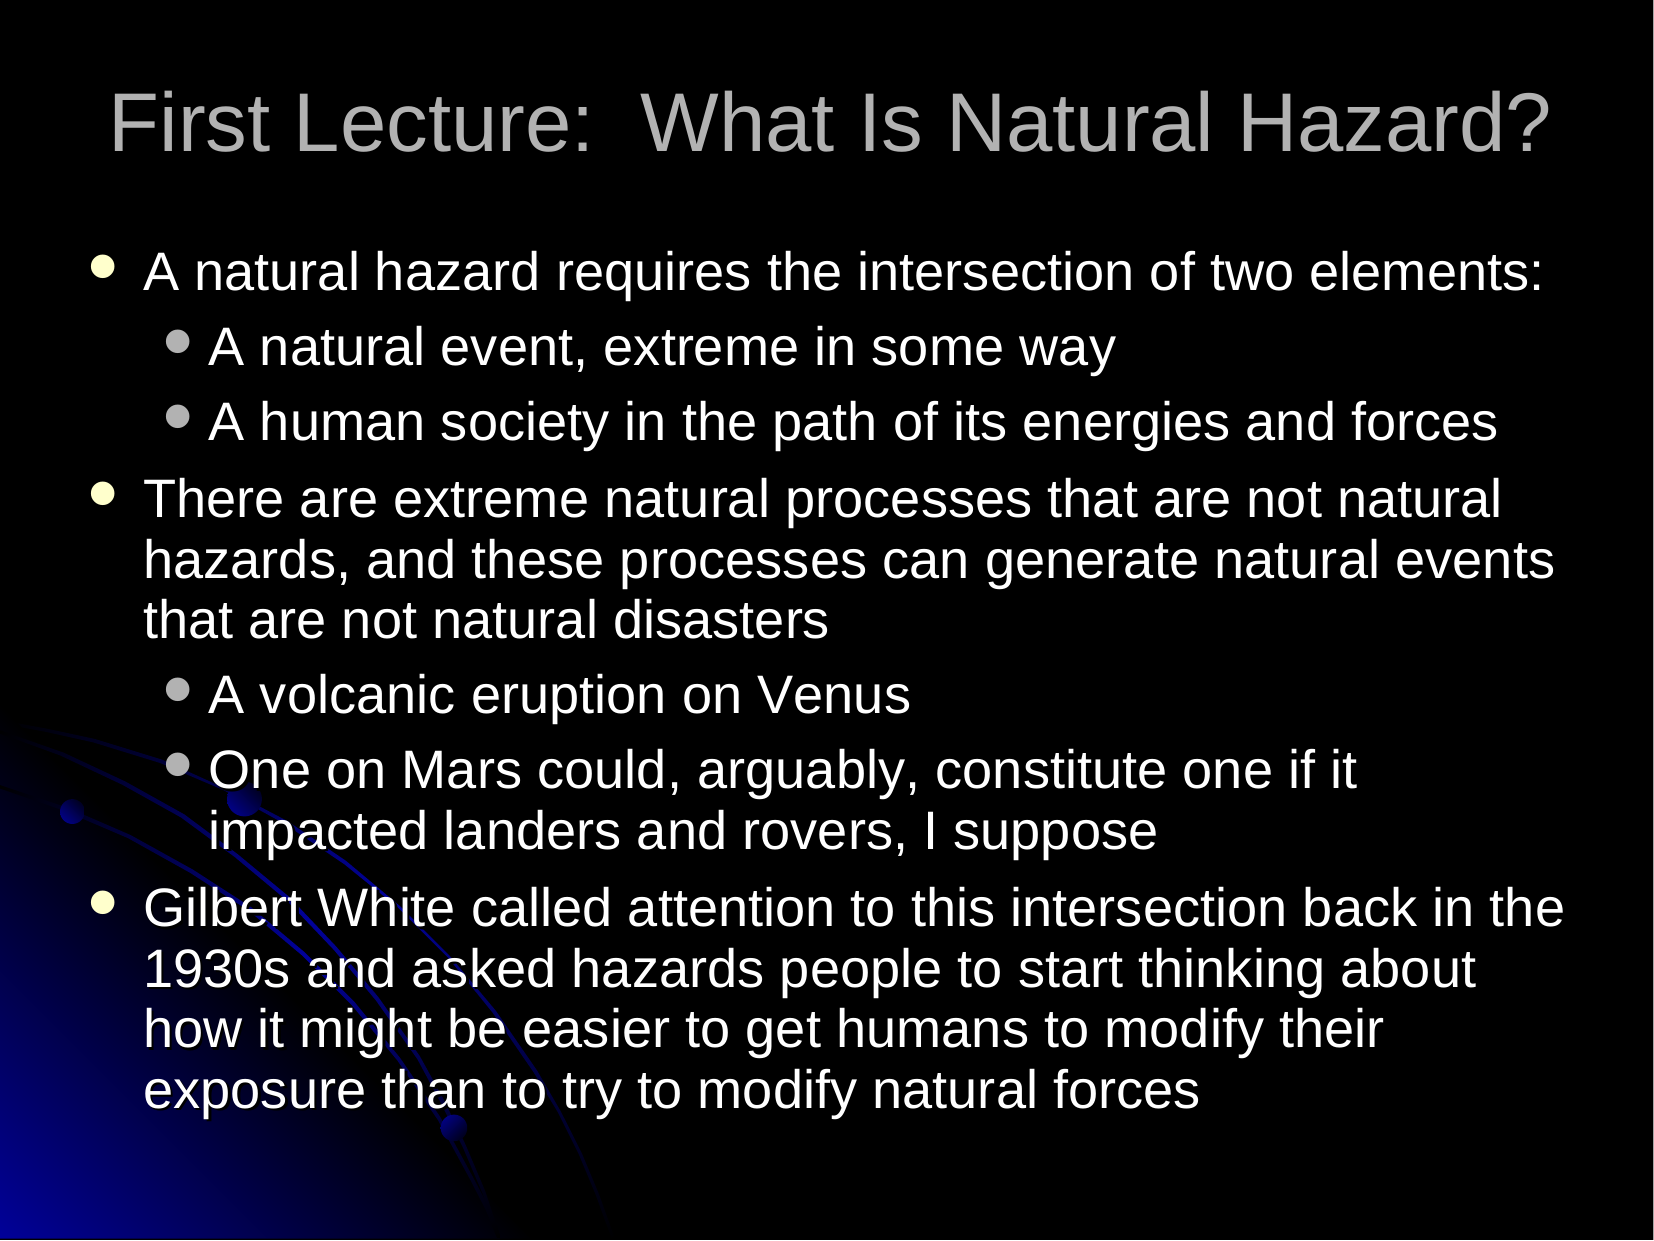

# First Lecture: What Is Natural Hazard?
A natural hazard requires the intersection of two elements:
A natural event, extreme in some way
A human society in the path of its energies and forces
There are extreme natural processes that are not natural hazards, and these processes can generate natural events that are not natural disasters
A volcanic eruption on Venus
One on Mars could, arguably, constitute one if it impacted landers and rovers, I suppose
Gilbert White called attention to this intersection back in the 1930s and asked hazards people to start thinking about how it might be easier to get humans to modify their exposure than to try to modify natural forces